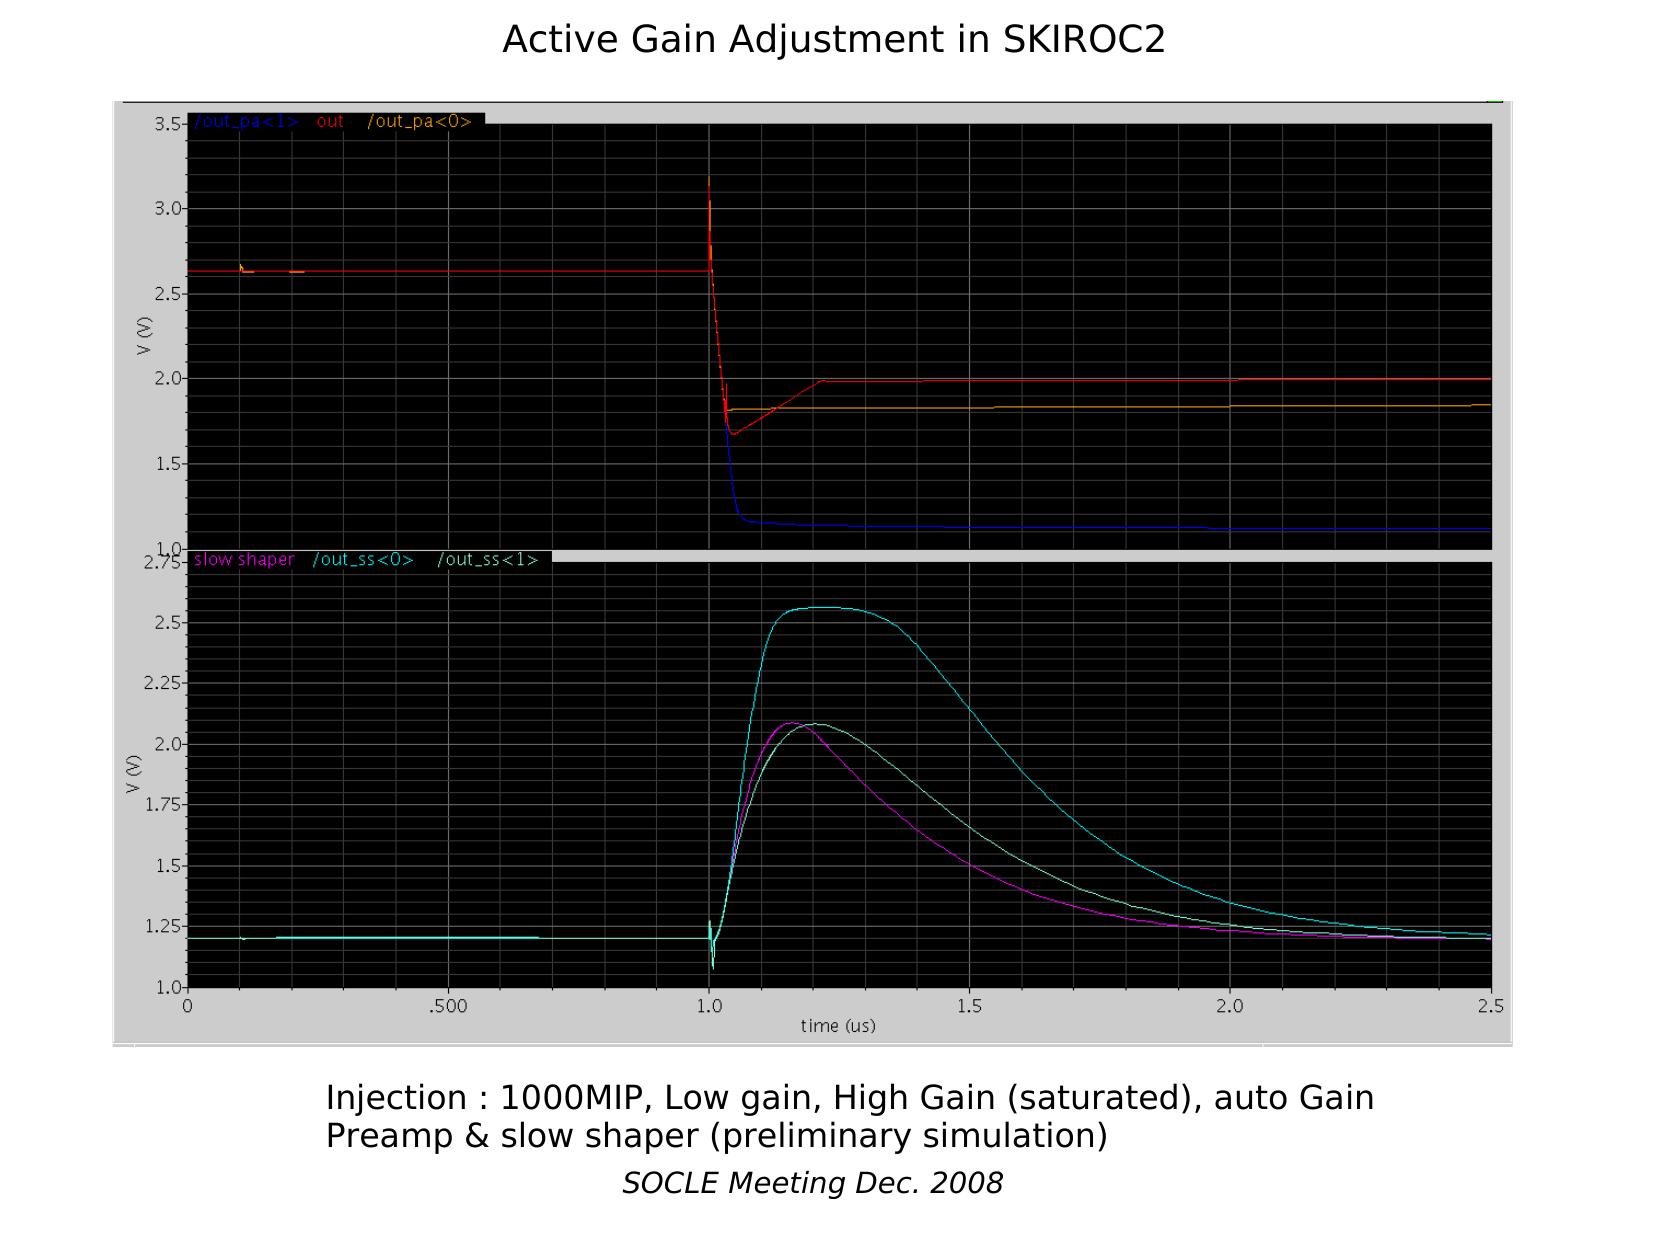

Active Gain Adjustment in SKIROC2
#
Injection : 1000MIP, Low gain, High Gain (saturated), auto Gain
Preamp & slow shaper (preliminary simulation)